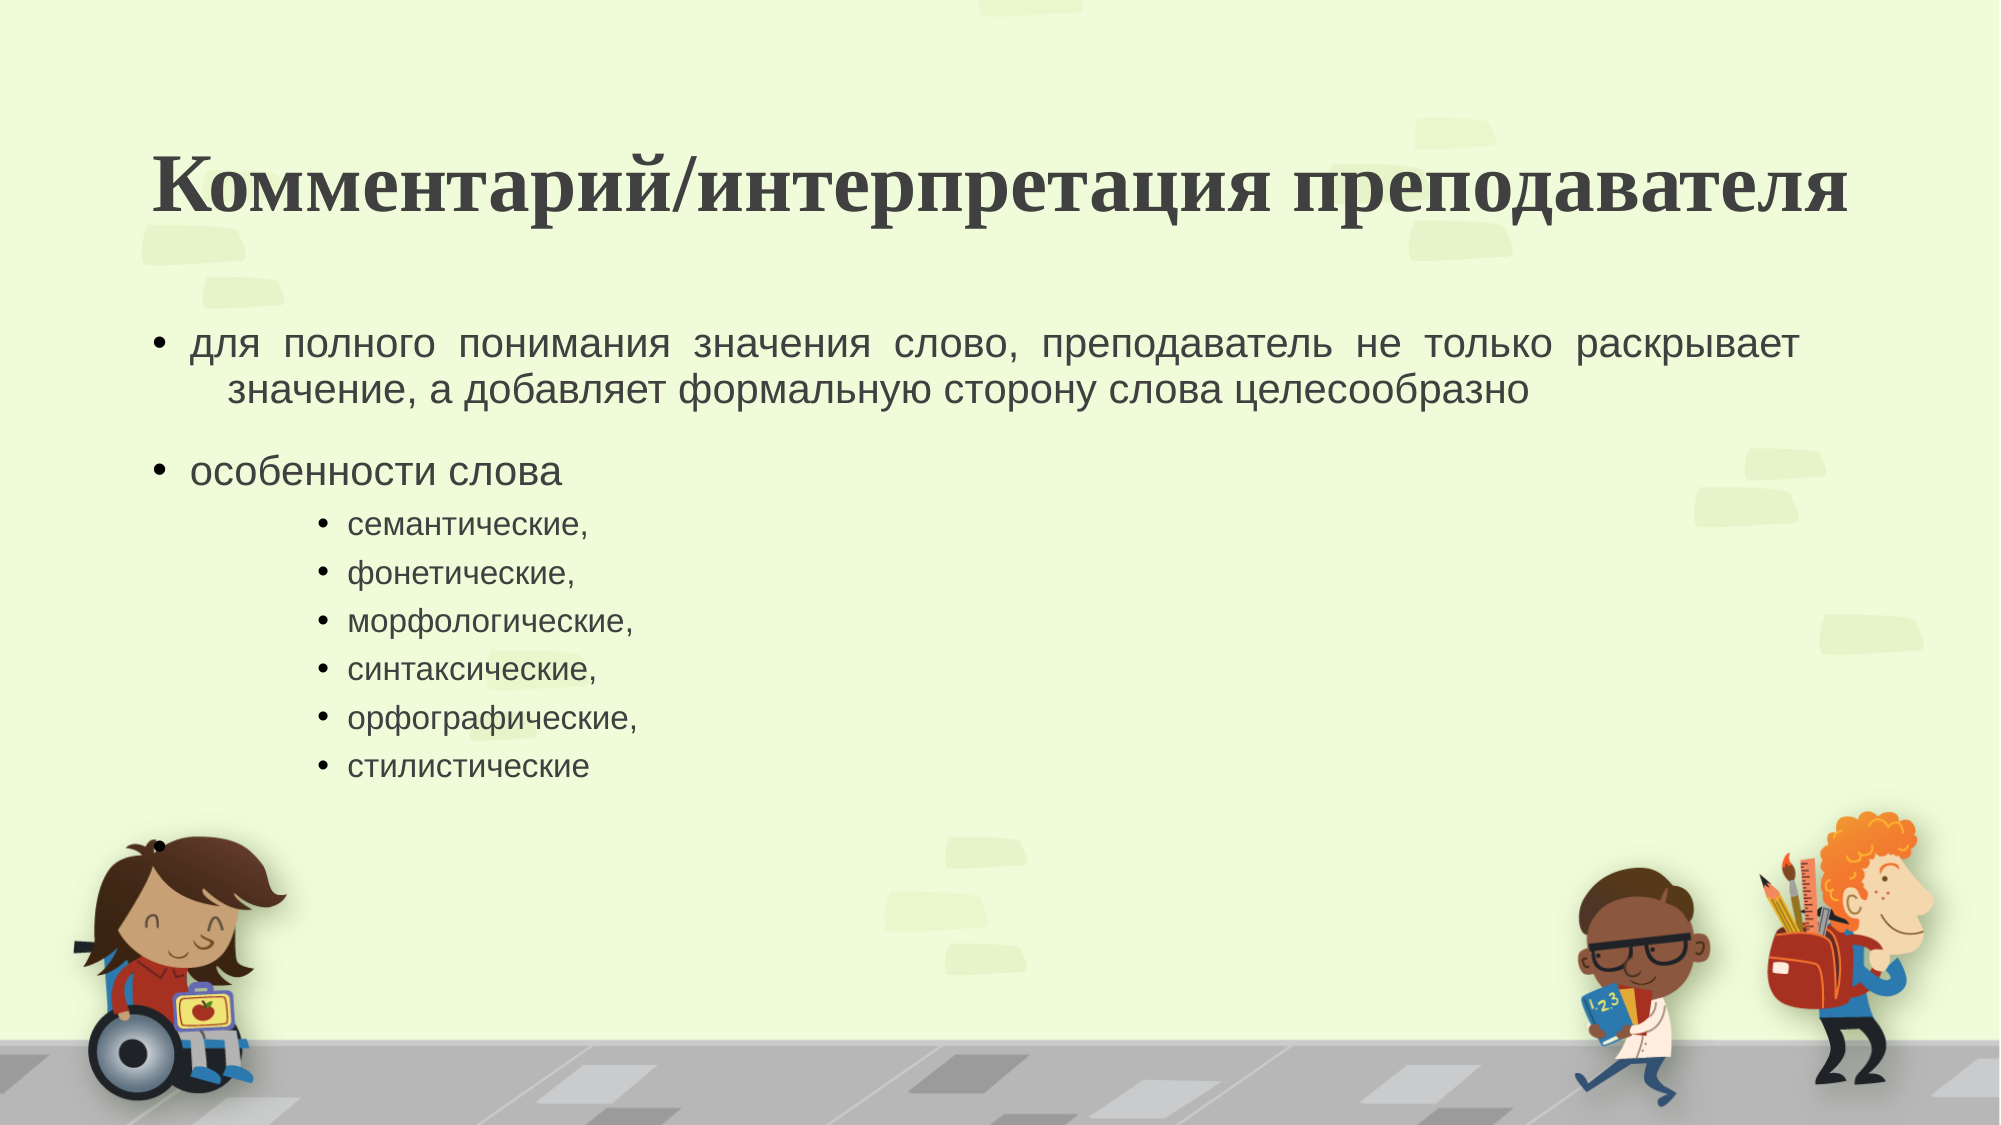

# Комментарий/интерпретация преподавателя
для полного понимания значения слово, преподаватель не только раскрывает значение, а добавляет формальную сторону слова целесообразно
особенности слова
семантические,
фонетические,
морфологические,
синтаксические,
орфографические,
стилистические